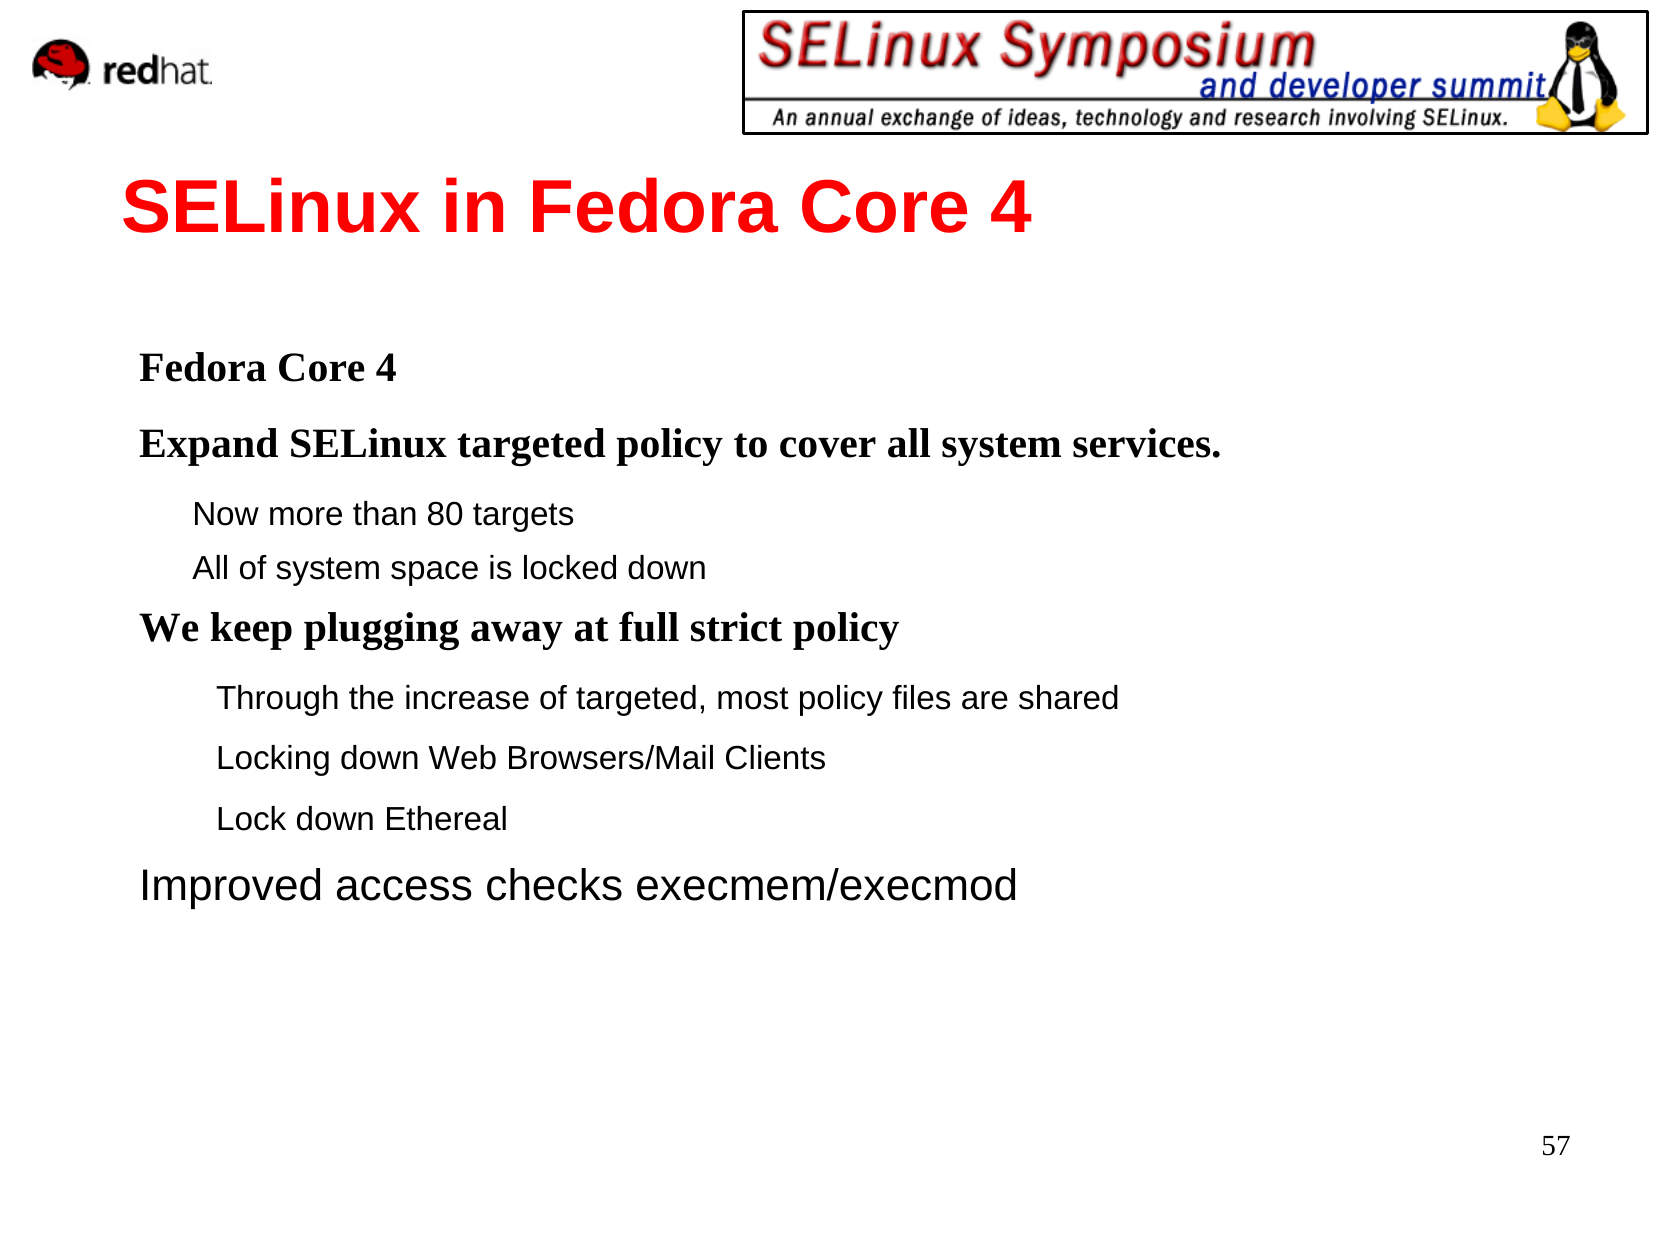

# SELinux in Fedora Core 4
Fedora Core 4
Expand SELinux targeted policy to cover all system services.
Now more than 80 targets
All of system space is locked down
We keep plugging away at full strict policy
Through the increase of targeted, most policy files are shared
Locking down Web Browsers/Mail Clients
Lock down Ethereal
Improved access checks execmem/execmod